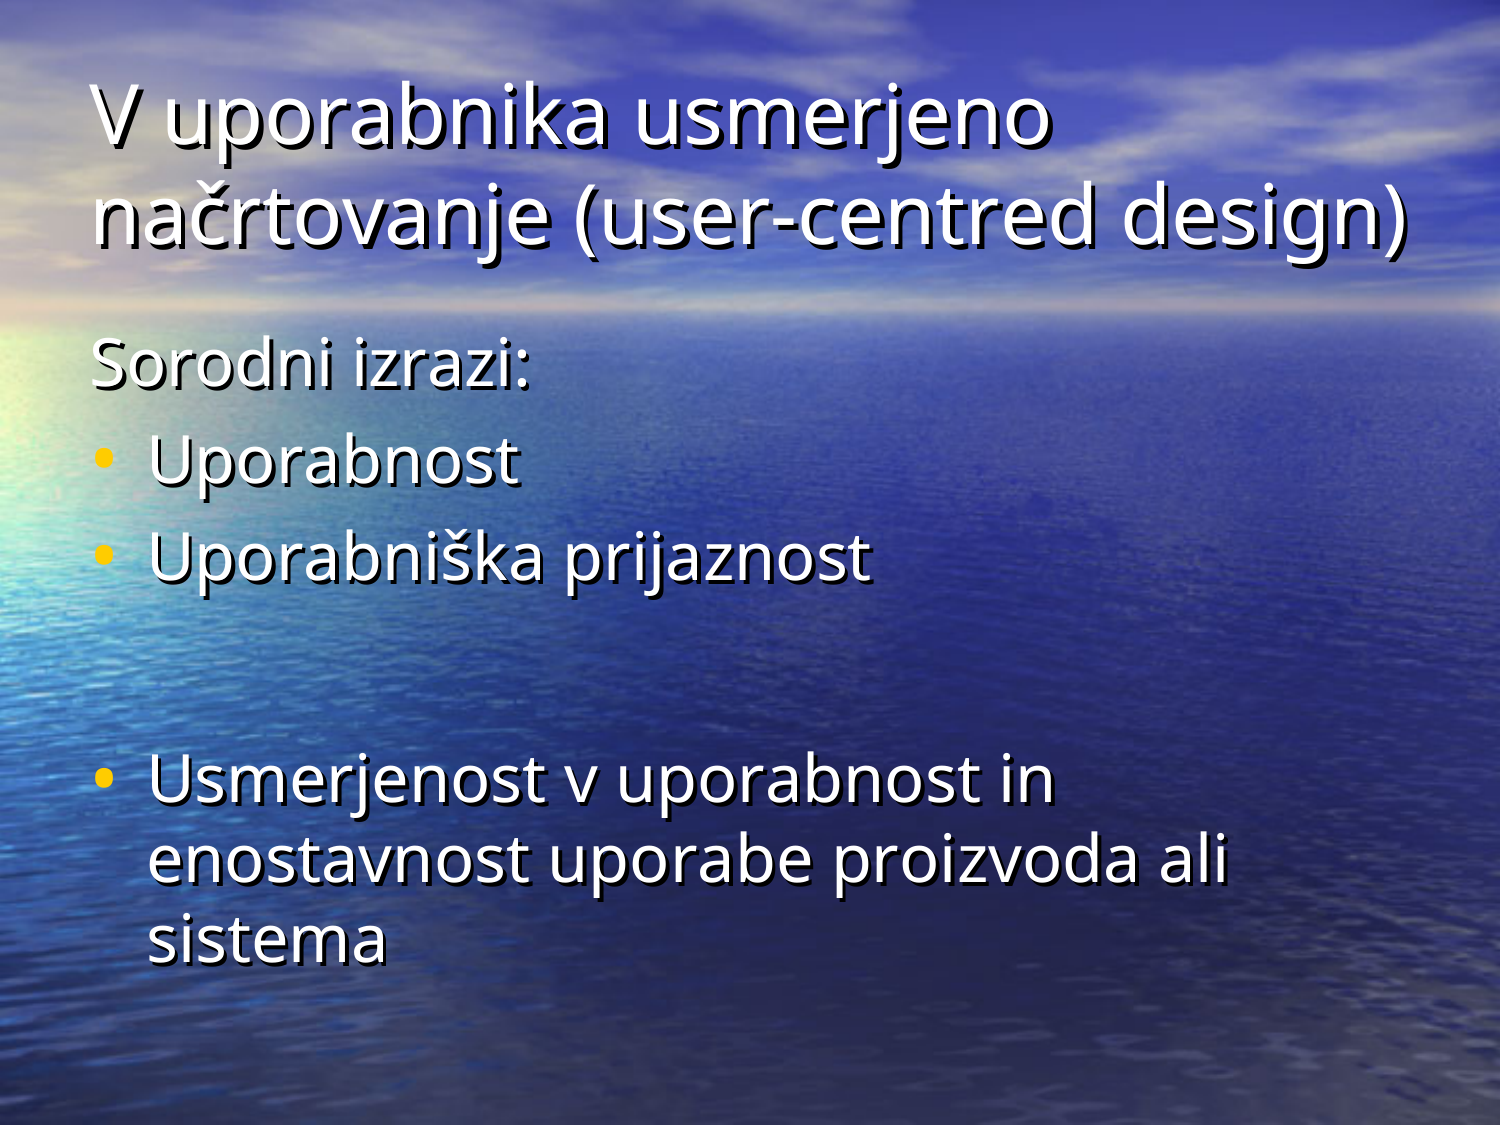

# V uporabnika usmerjeno načrtovanje (user-centred design)
Sorodni izrazi:
Uporabnost
Uporabniška prijaznost
Usmerjenost v uporabnost in enostavnost uporabe proizvoda ali sistema